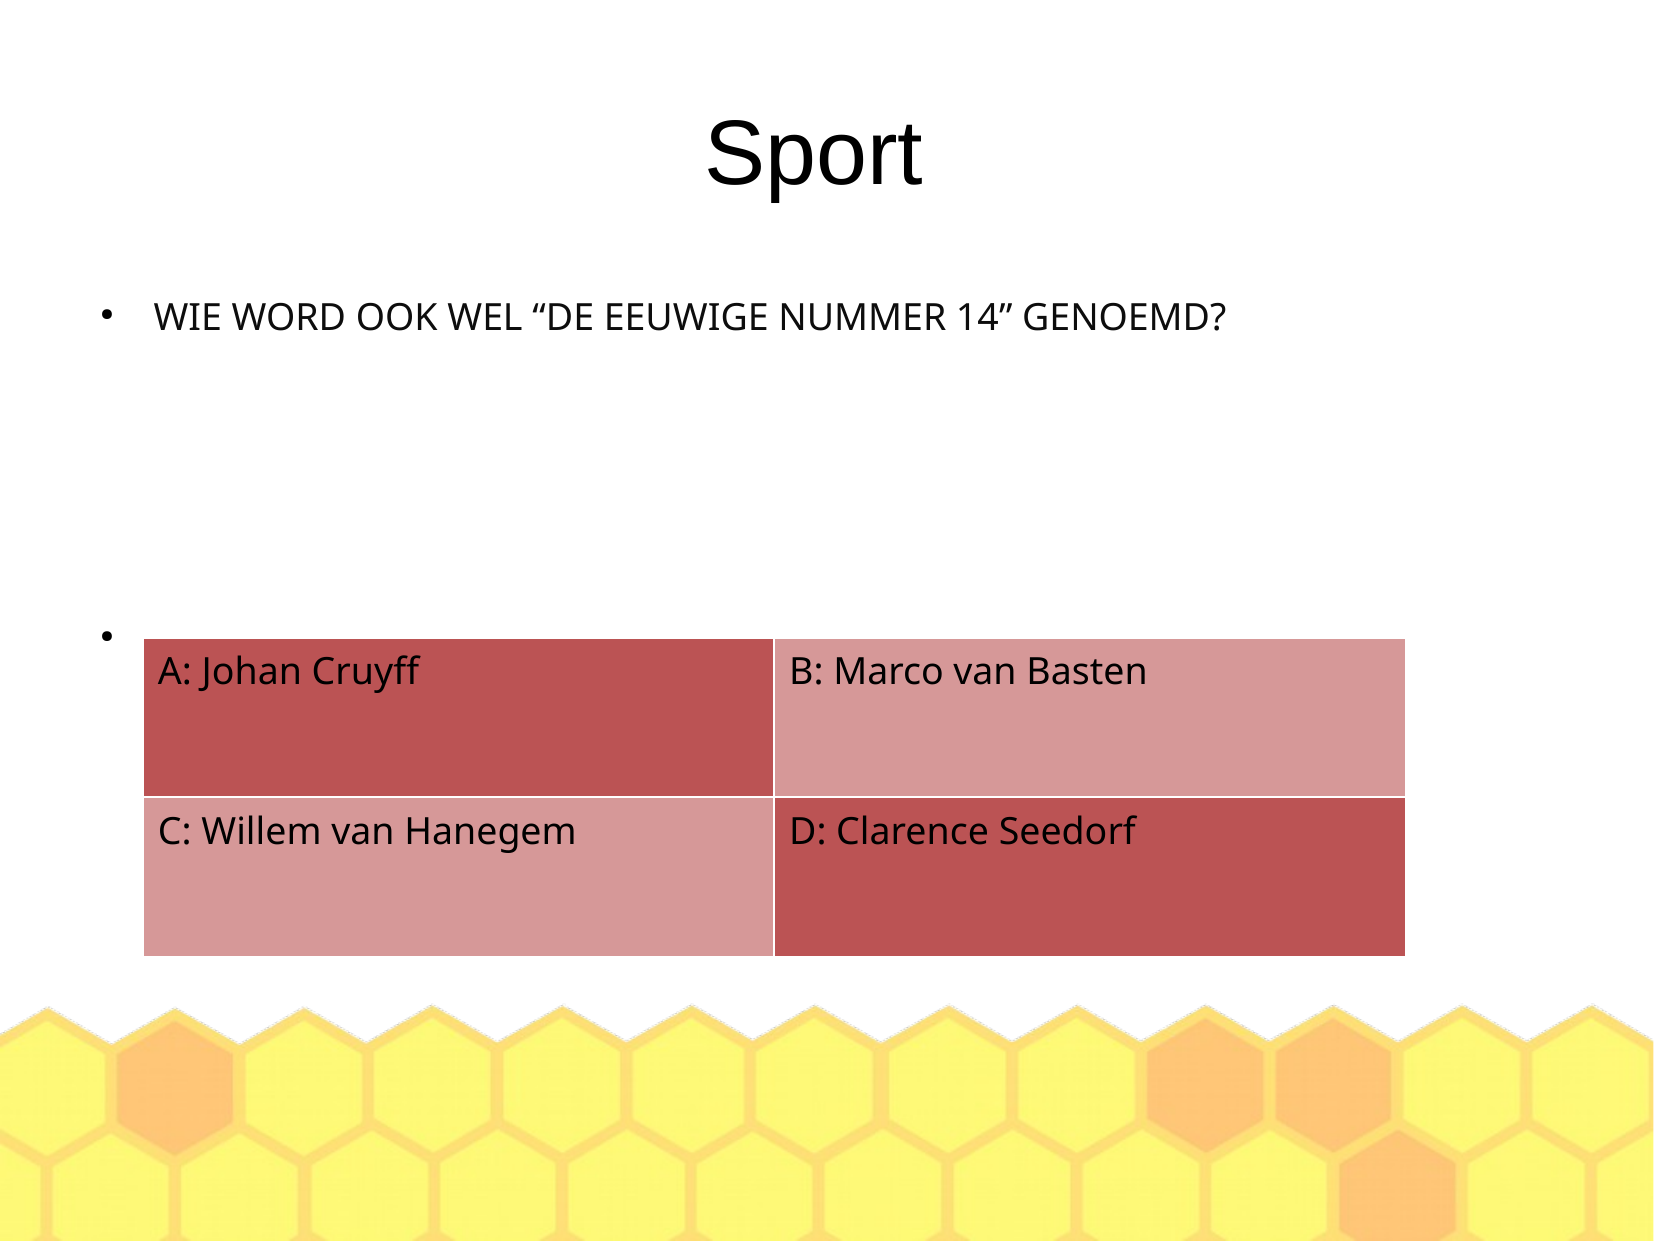

# Sport
Wie word ook wel “de eeuwige nummer 14” genoemd?
| A: Johan Cruyff | B: Marco van Basten |
| --- | --- |
| C: Willem van Hanegem | D: Clarence Seedorf |